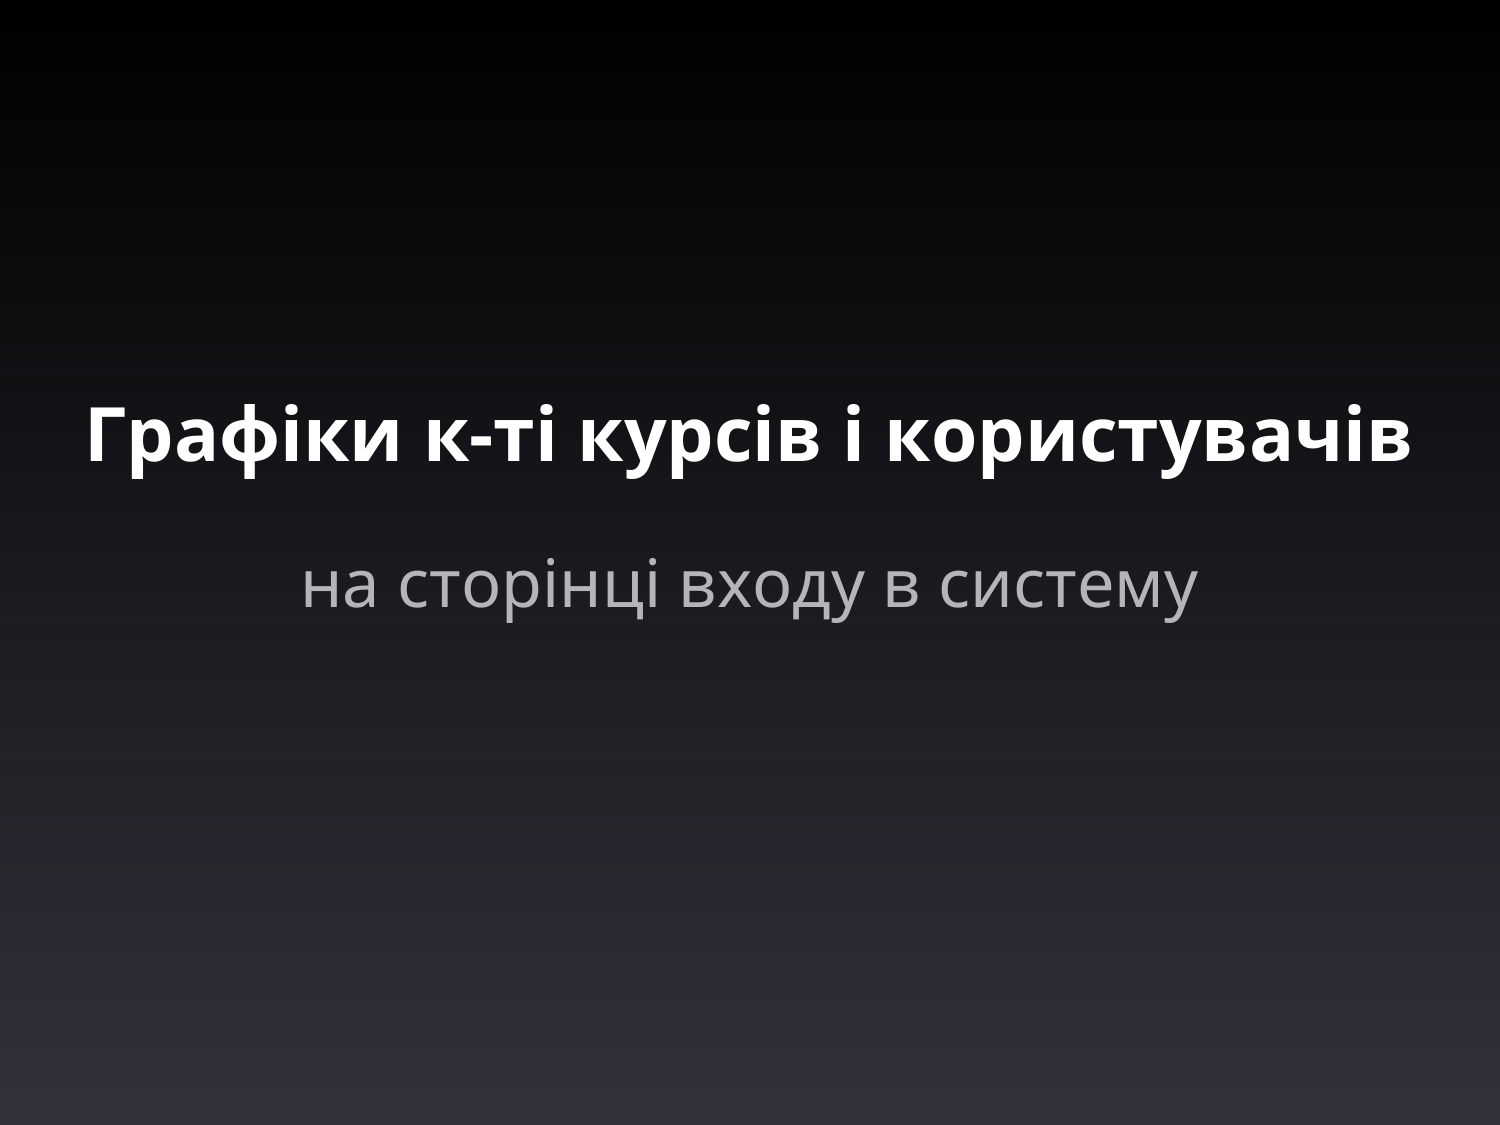

# Графіки к-ті курсів і користувачів
на сторінці входу в систему